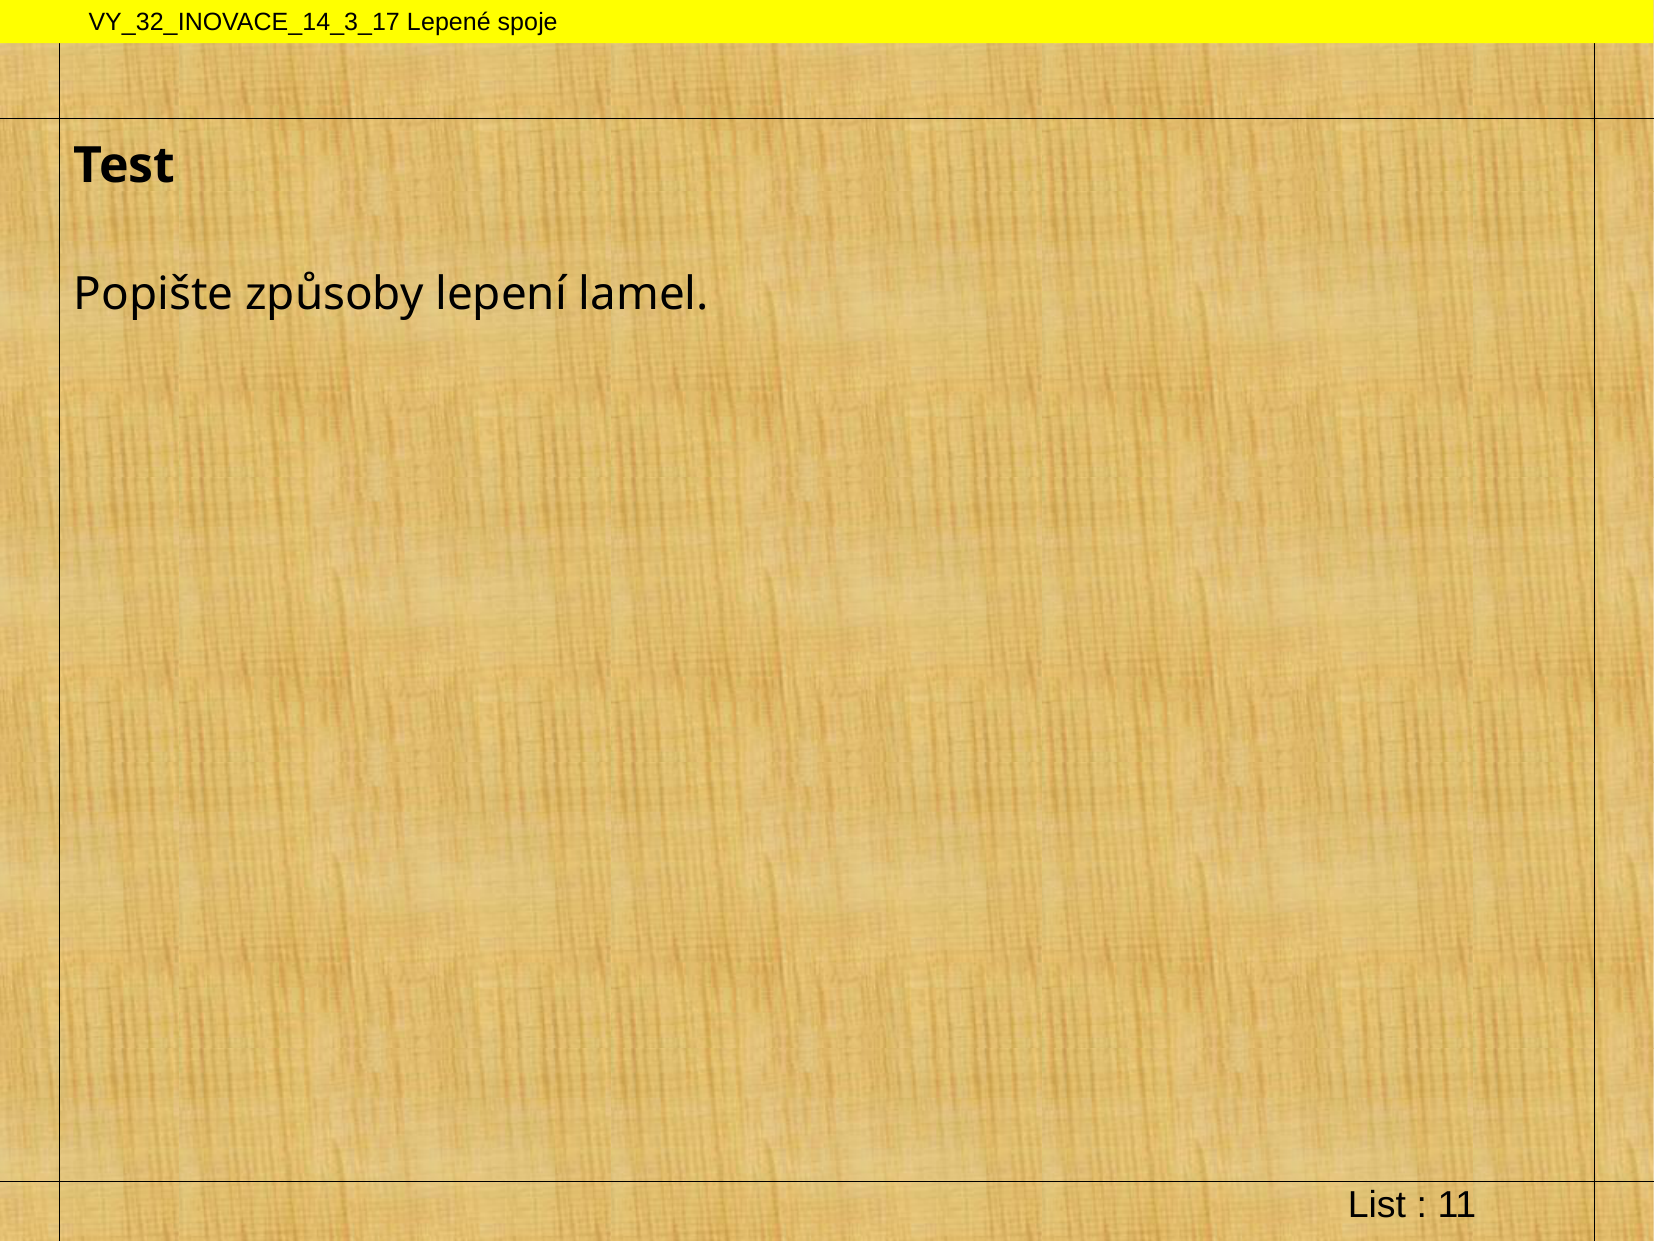

VY_32_INOVACE_14_3_17 Lepené spoje
Test
Popište způsoby lepení lamel.
List :